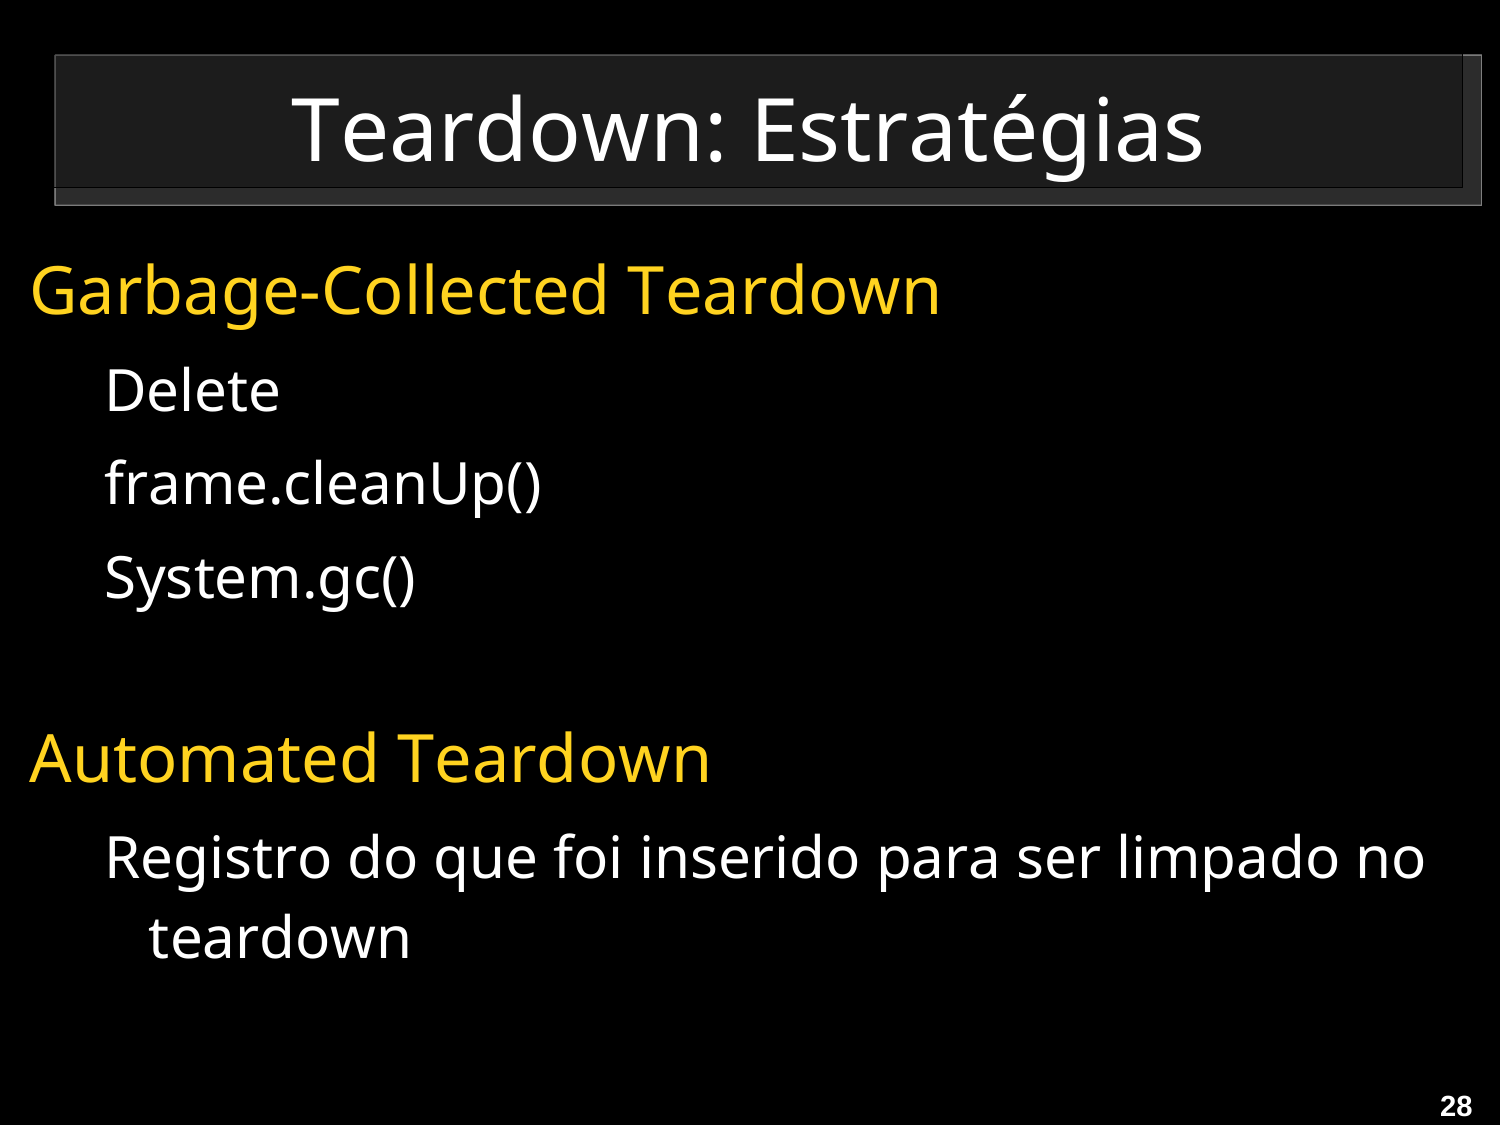

# Teardown: Estratégias
Garbage-Collected Teardown
Delete
frame.cleanUp()
System.gc()
Automated Teardown
Registro do que foi inserido para ser limpado no teardown
28